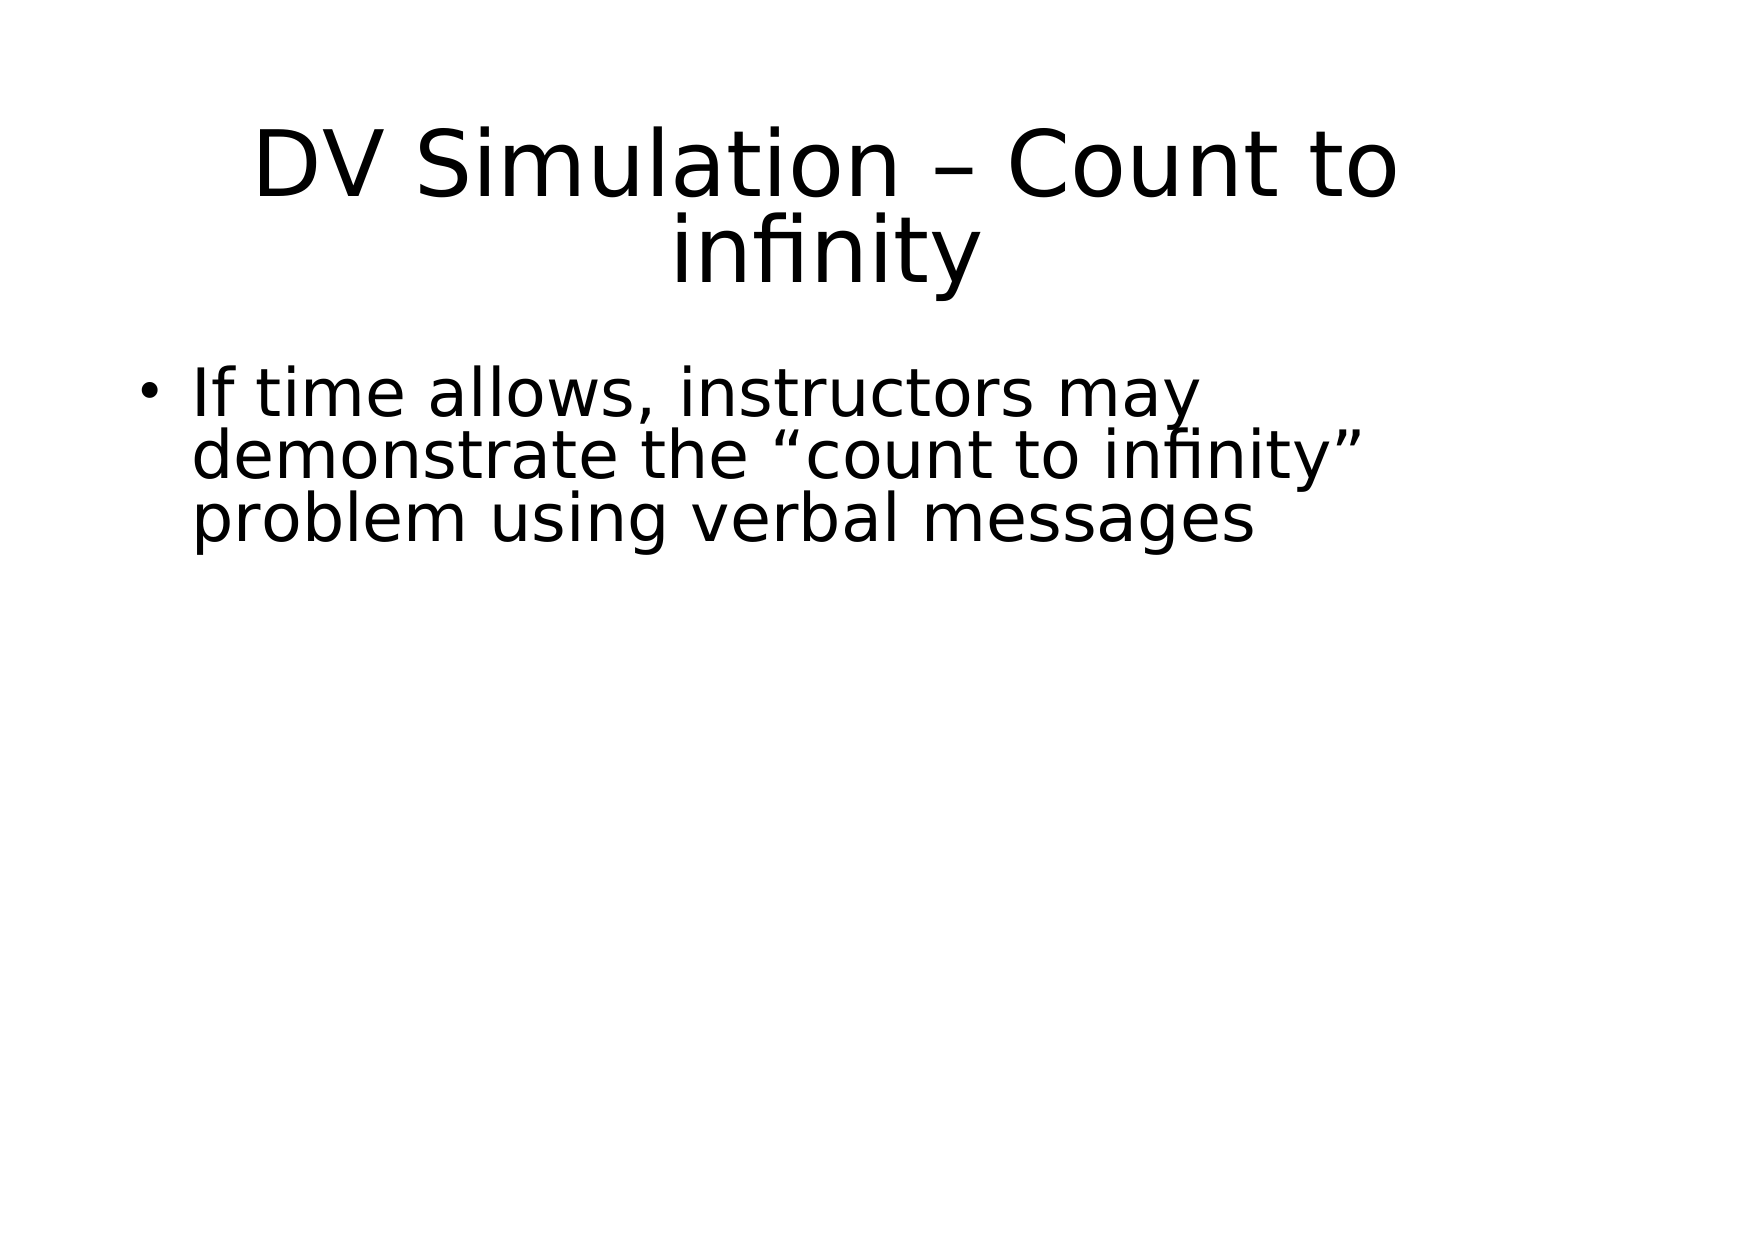

# DV Simulation – Count to infinity
If time allows, instructors may demonstrate the “count to infinity” problem using verbal messages